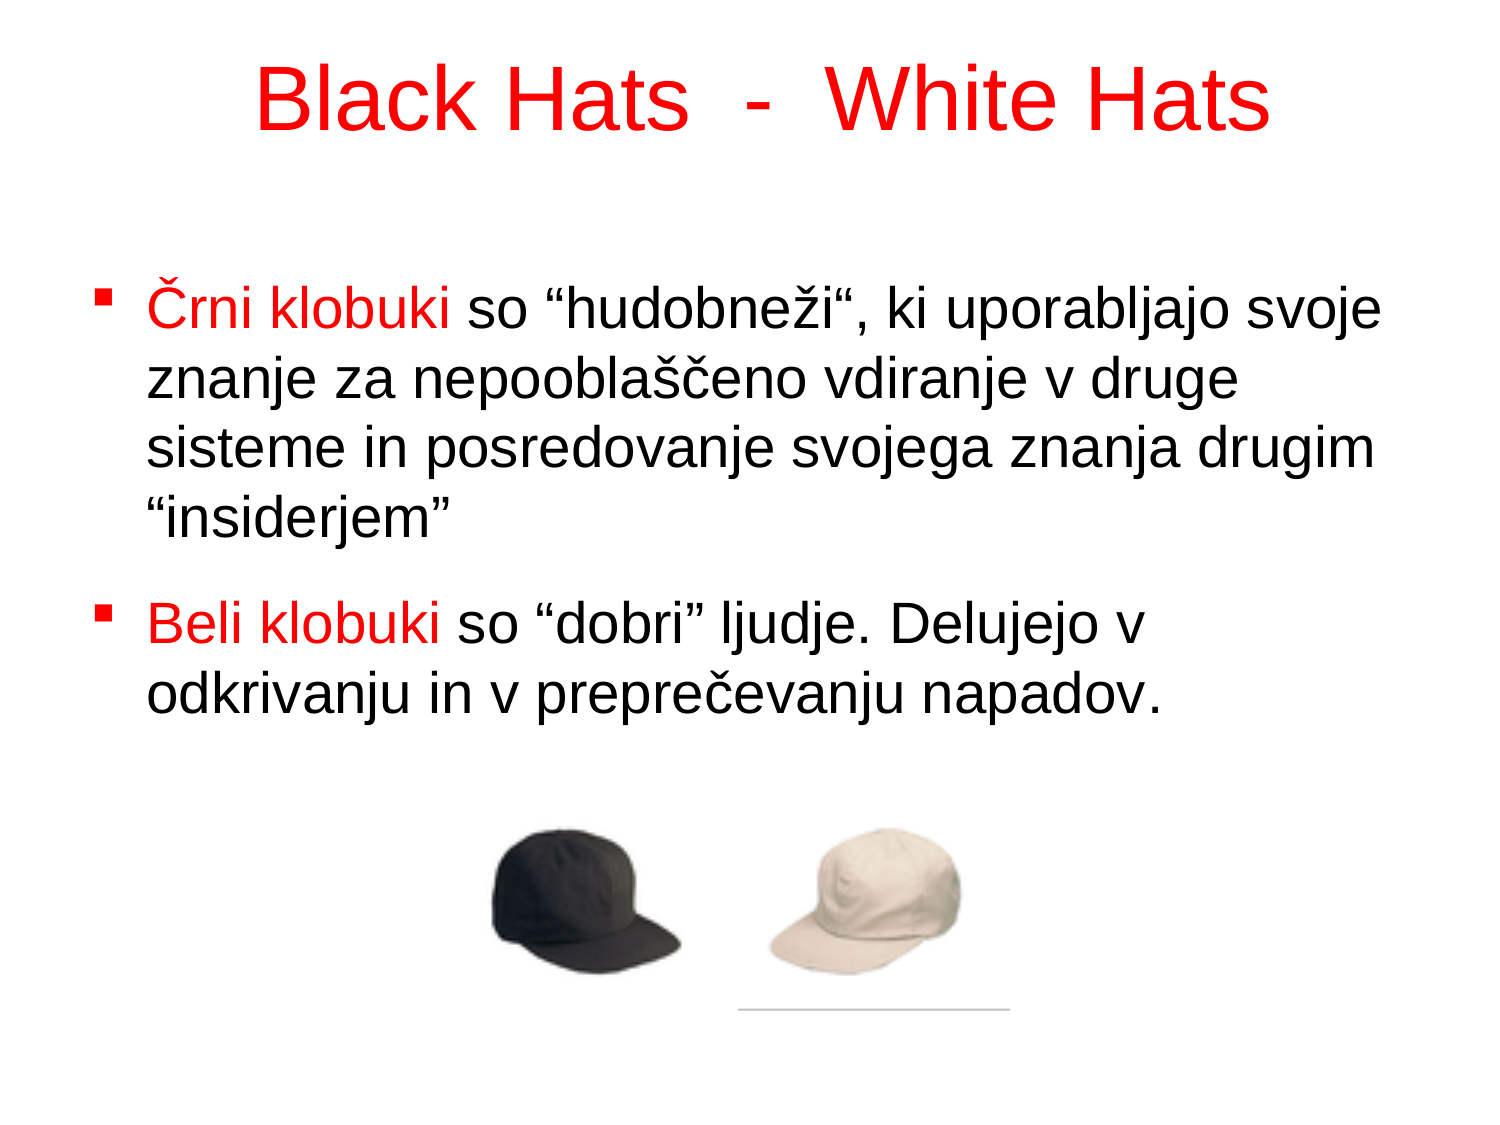

# Black Hats - White Hats
Črni klobuki so “hudobneži“, ki uporabljajo svoje znanje za nepooblaščeno vdiranje v druge sisteme in posredovanje svojega znanja drugim “insiderjem”
Beli klobuki so “dobri” ljudje. Delujejo v odkrivanju in v preprečevanju napadov.